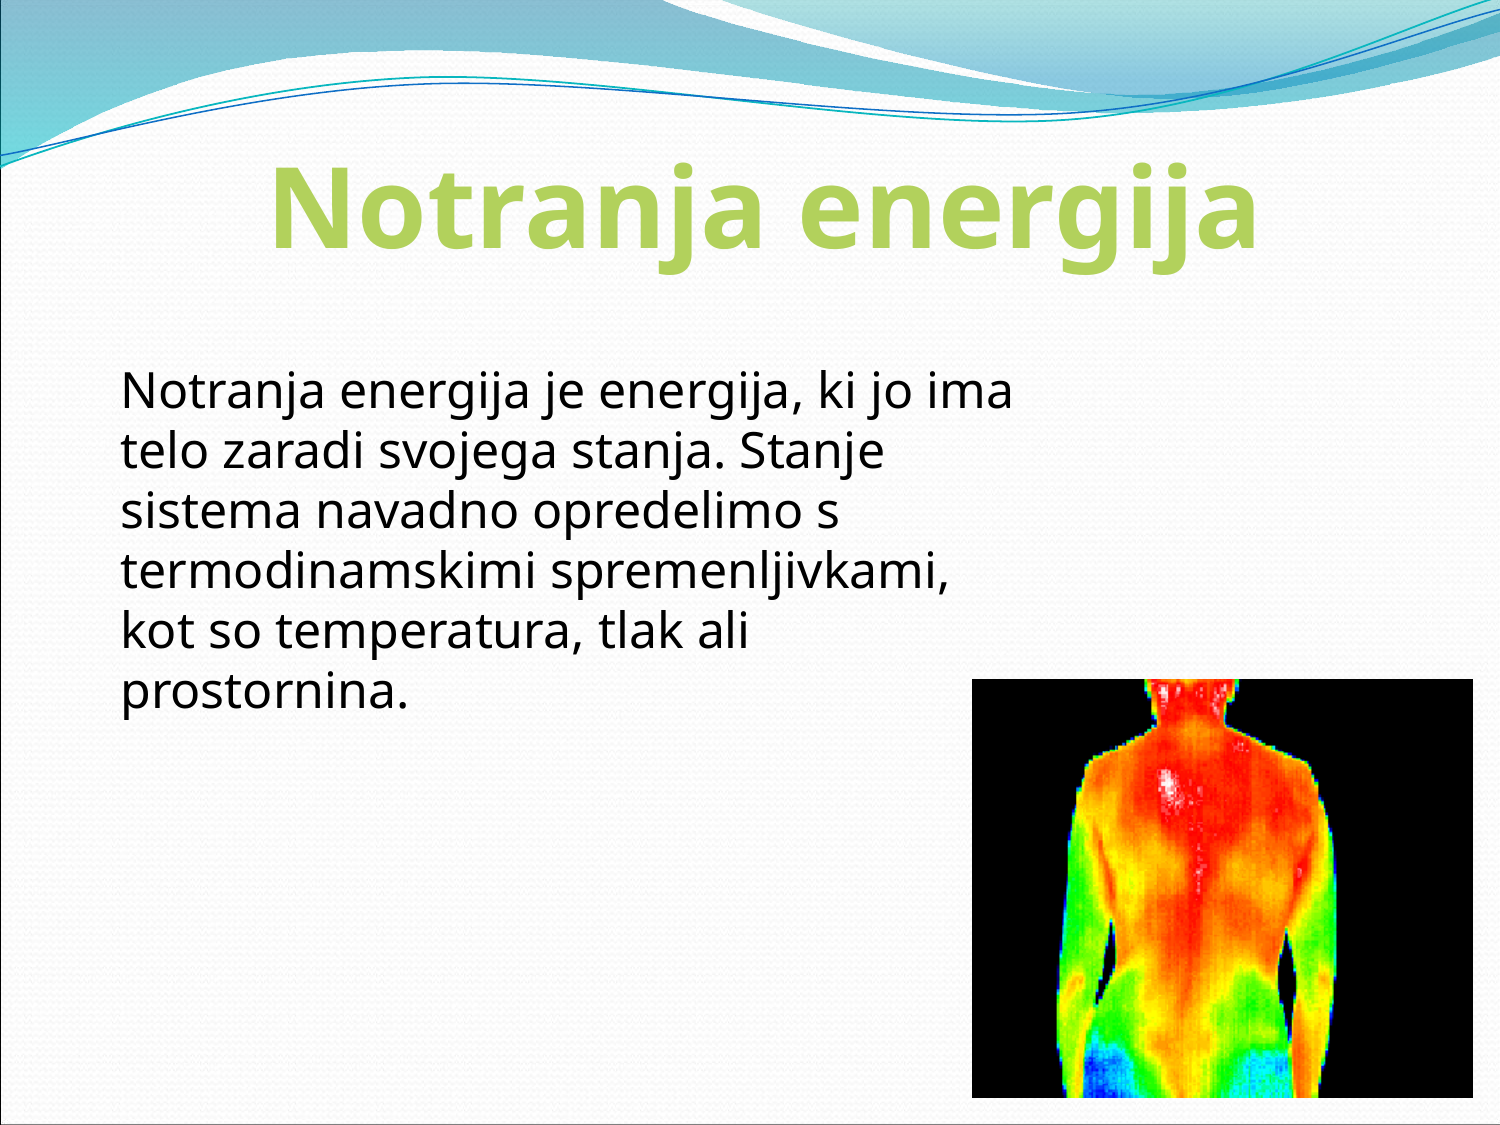

Notranja energija
Notranja energija je energija, ki jo ima telo zaradi svojega stanja. Stanje sistema navadno opredelimo s termodinamskimi spremenljivkami, kot so temperatura, tlak ali prostornina.